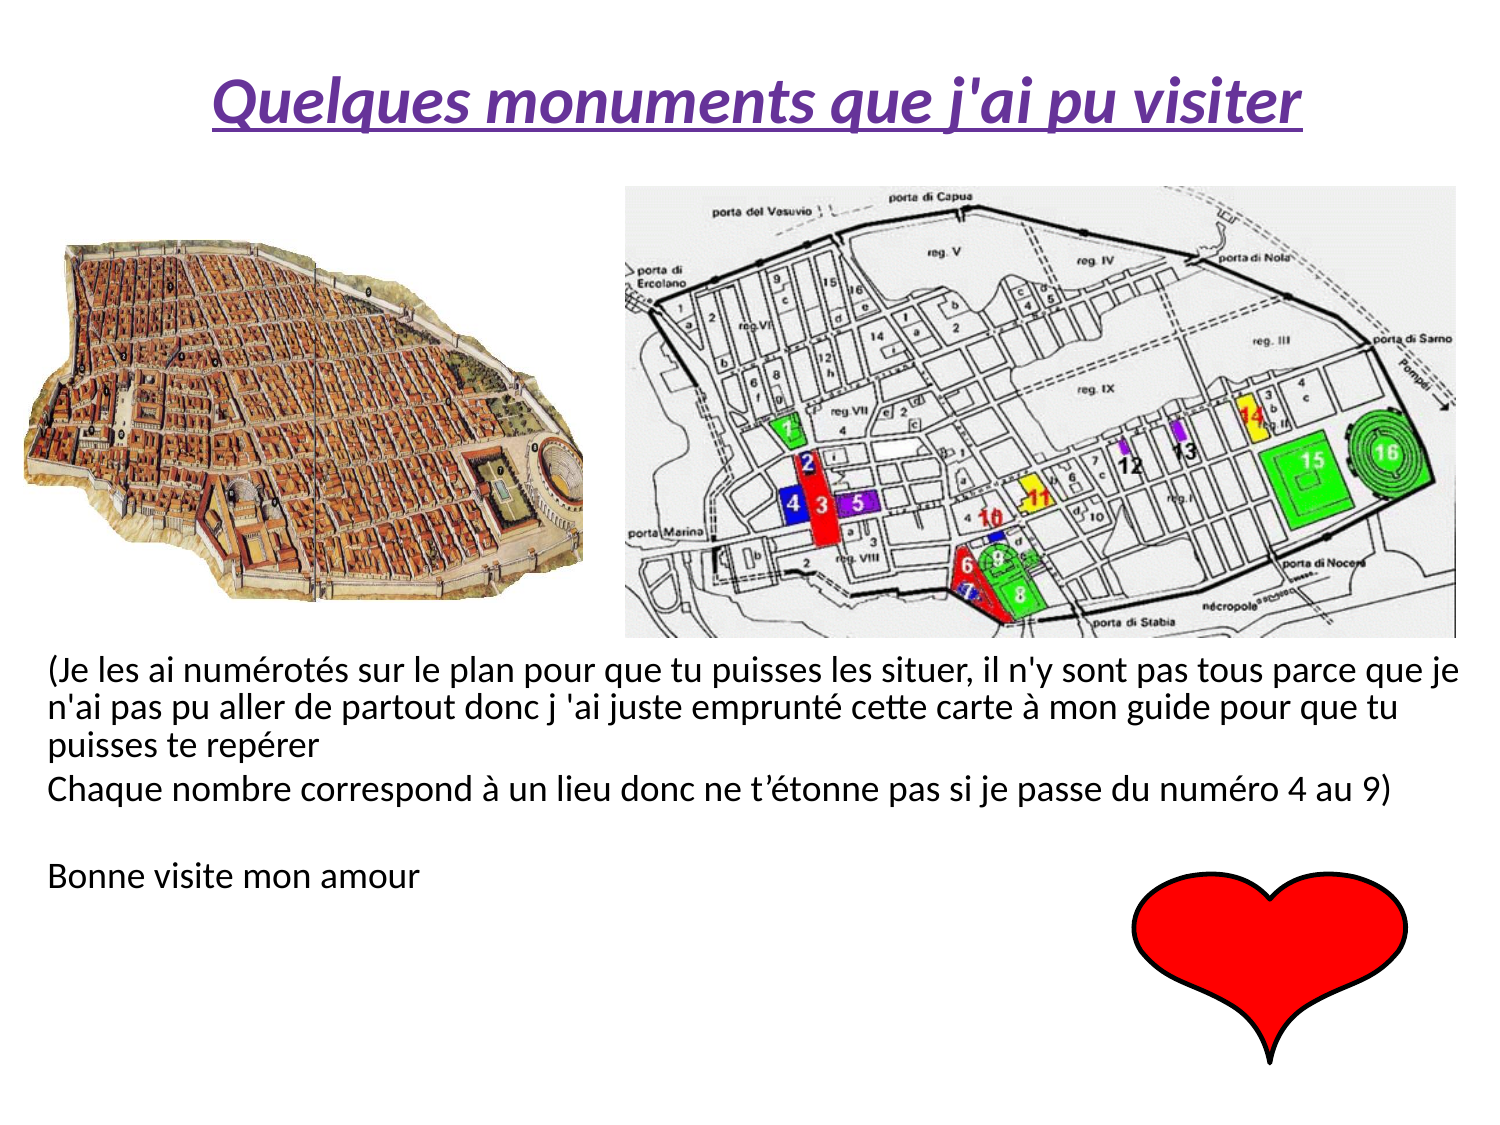

(Je les ai numérotés sur le plan pour que tu puisses les situer, il n'y sont pas tous parce que je n'ai pas pu aller de partout donc j 'ai juste emprunté cette carte à mon guide pour que tu puisses te repérer
Chaque nombre correspond à un lieu donc ne t’étonne pas si je passe du numéro 4 au 9)
Bonne visite mon amour
# Quelques monuments que j'ai pu visiter